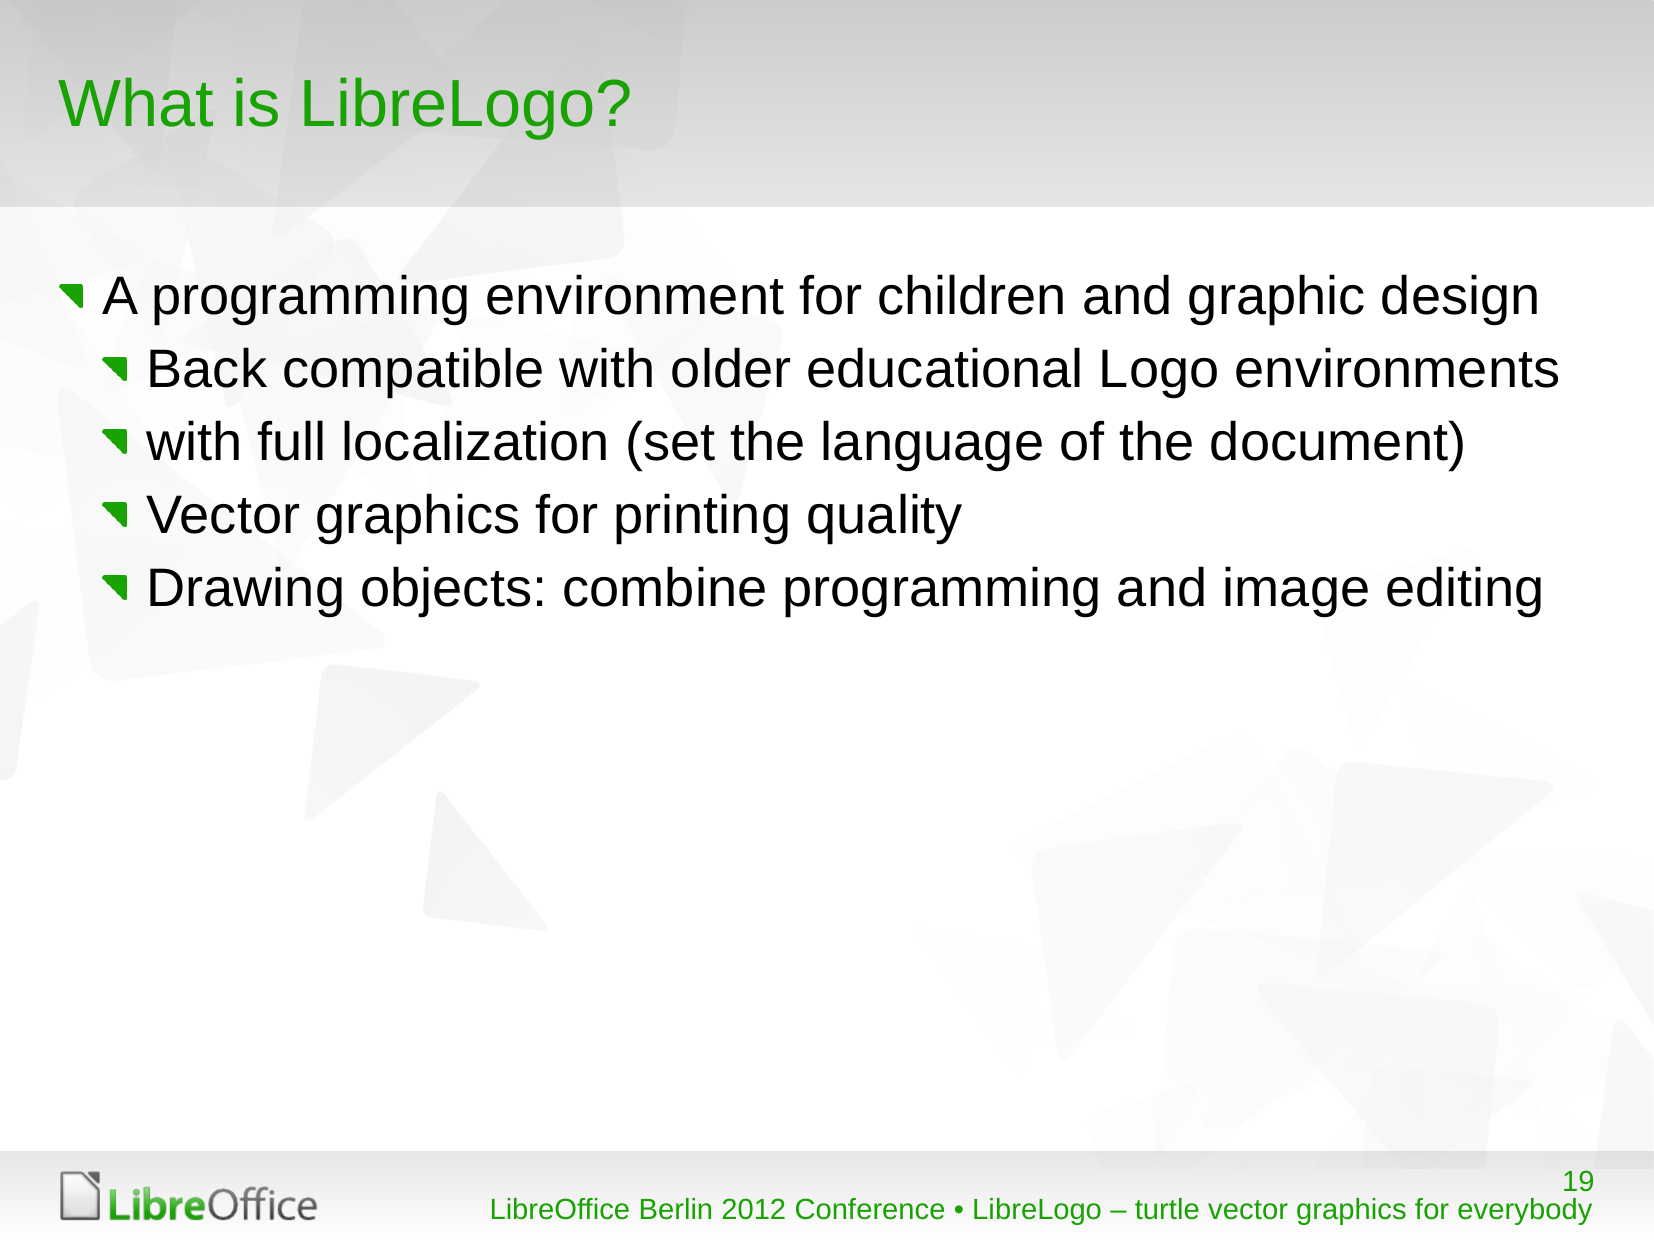

# What is LibreLogo?
A programming environment for children and graphic design
Back compatible with older educational Logo environments
with full localization (set the language of the document)
Vector graphics for printing quality
Drawing objects: combine programming and image editing
19
LibreOffice Berlin 2012 Conference • LibreLogo – turtle vector graphics for everybody